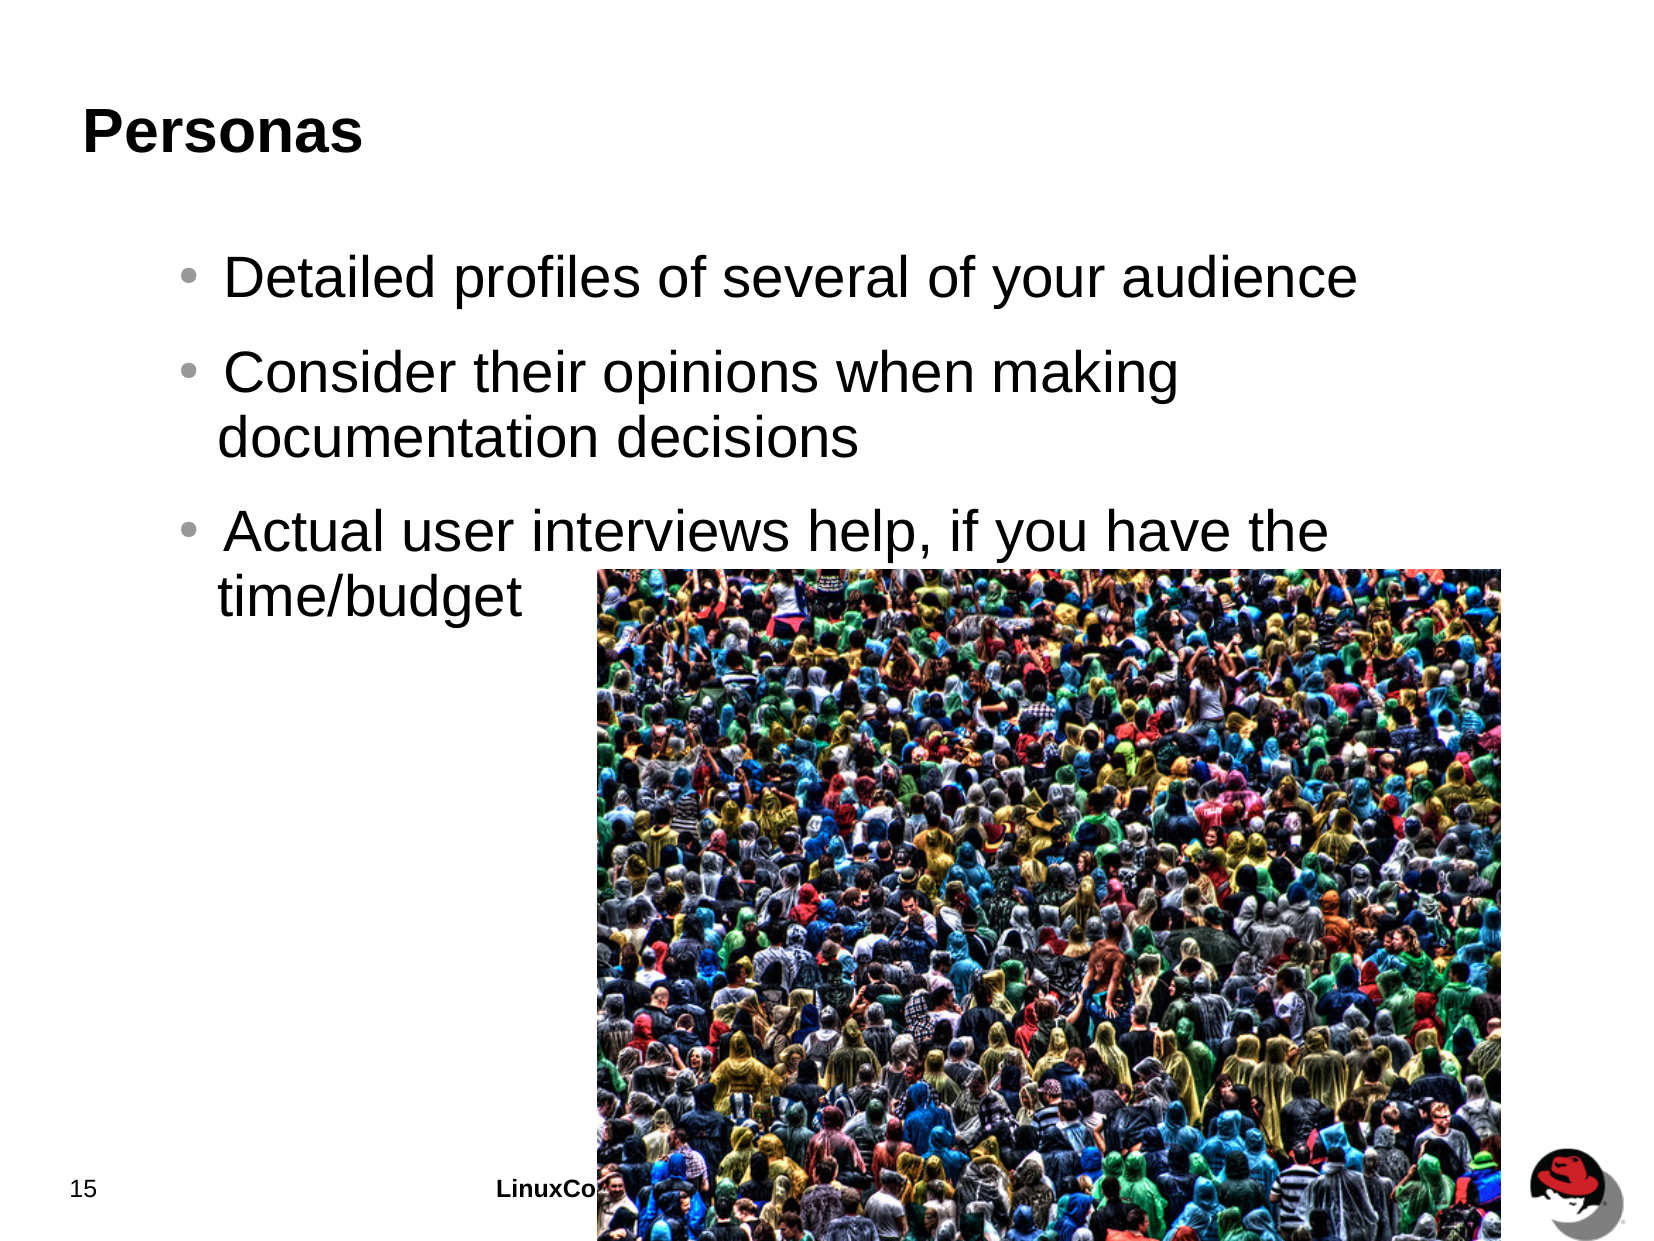

# Personas
Detailed profiles of several of your audience
Consider their opinions when making documentation decisions
Actual user interviews help, if you have the time/budget